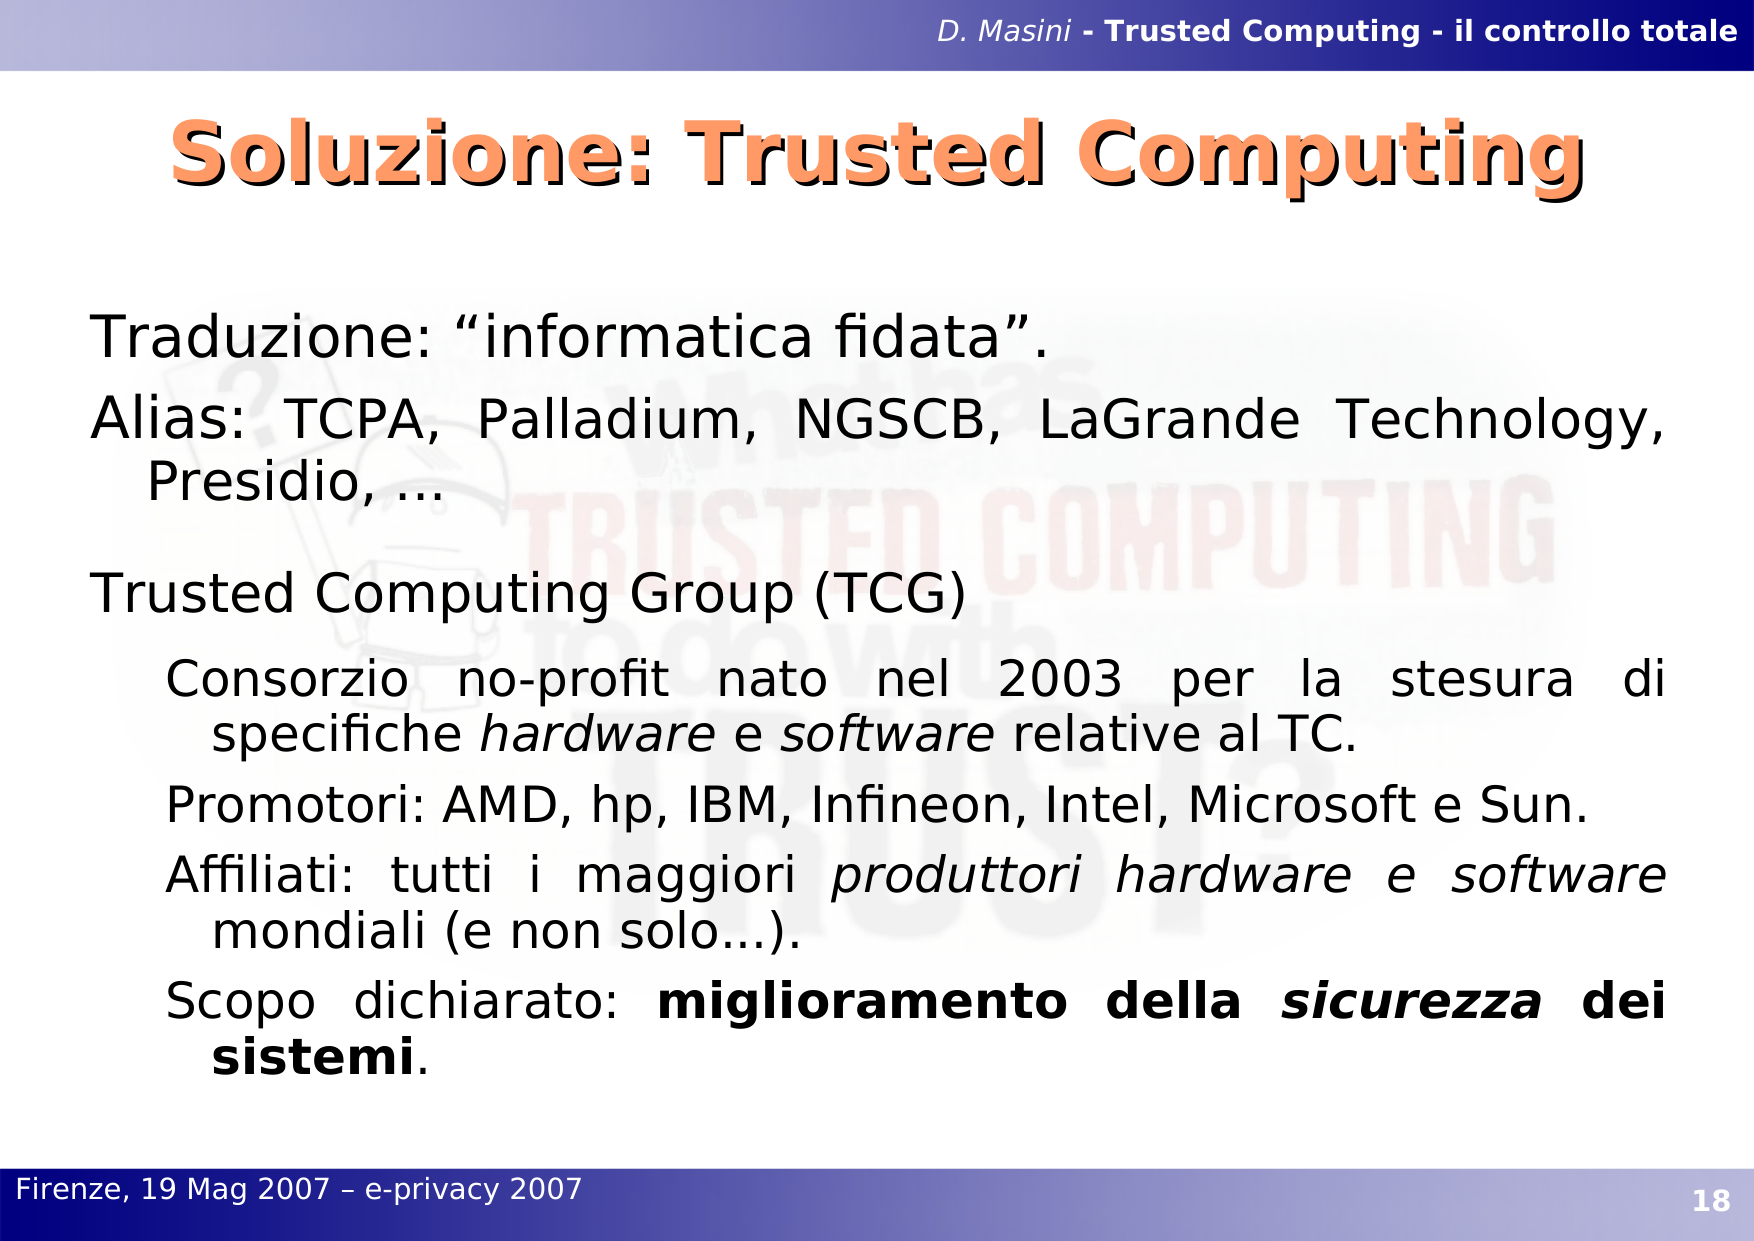

# Soluzione: Trusted Computing
Traduzione: “informatica fidata”.
Alias: TCPA, Palladium, NGSCB, LaGrande Technology, Presidio, ...
Trusted Computing Group (TCG)
Consorzio no-profit nato nel 2003 per la stesura di specifiche hardware e software relative al TC.
Promotori: AMD, hp, IBM, Infineon, Intel, Microsoft e Sun.
Affiliati: tutti i maggiori produttori hardware e software mondiali (e non solo...).
Scopo dichiarato: miglioramento della sicurezza dei sistemi.